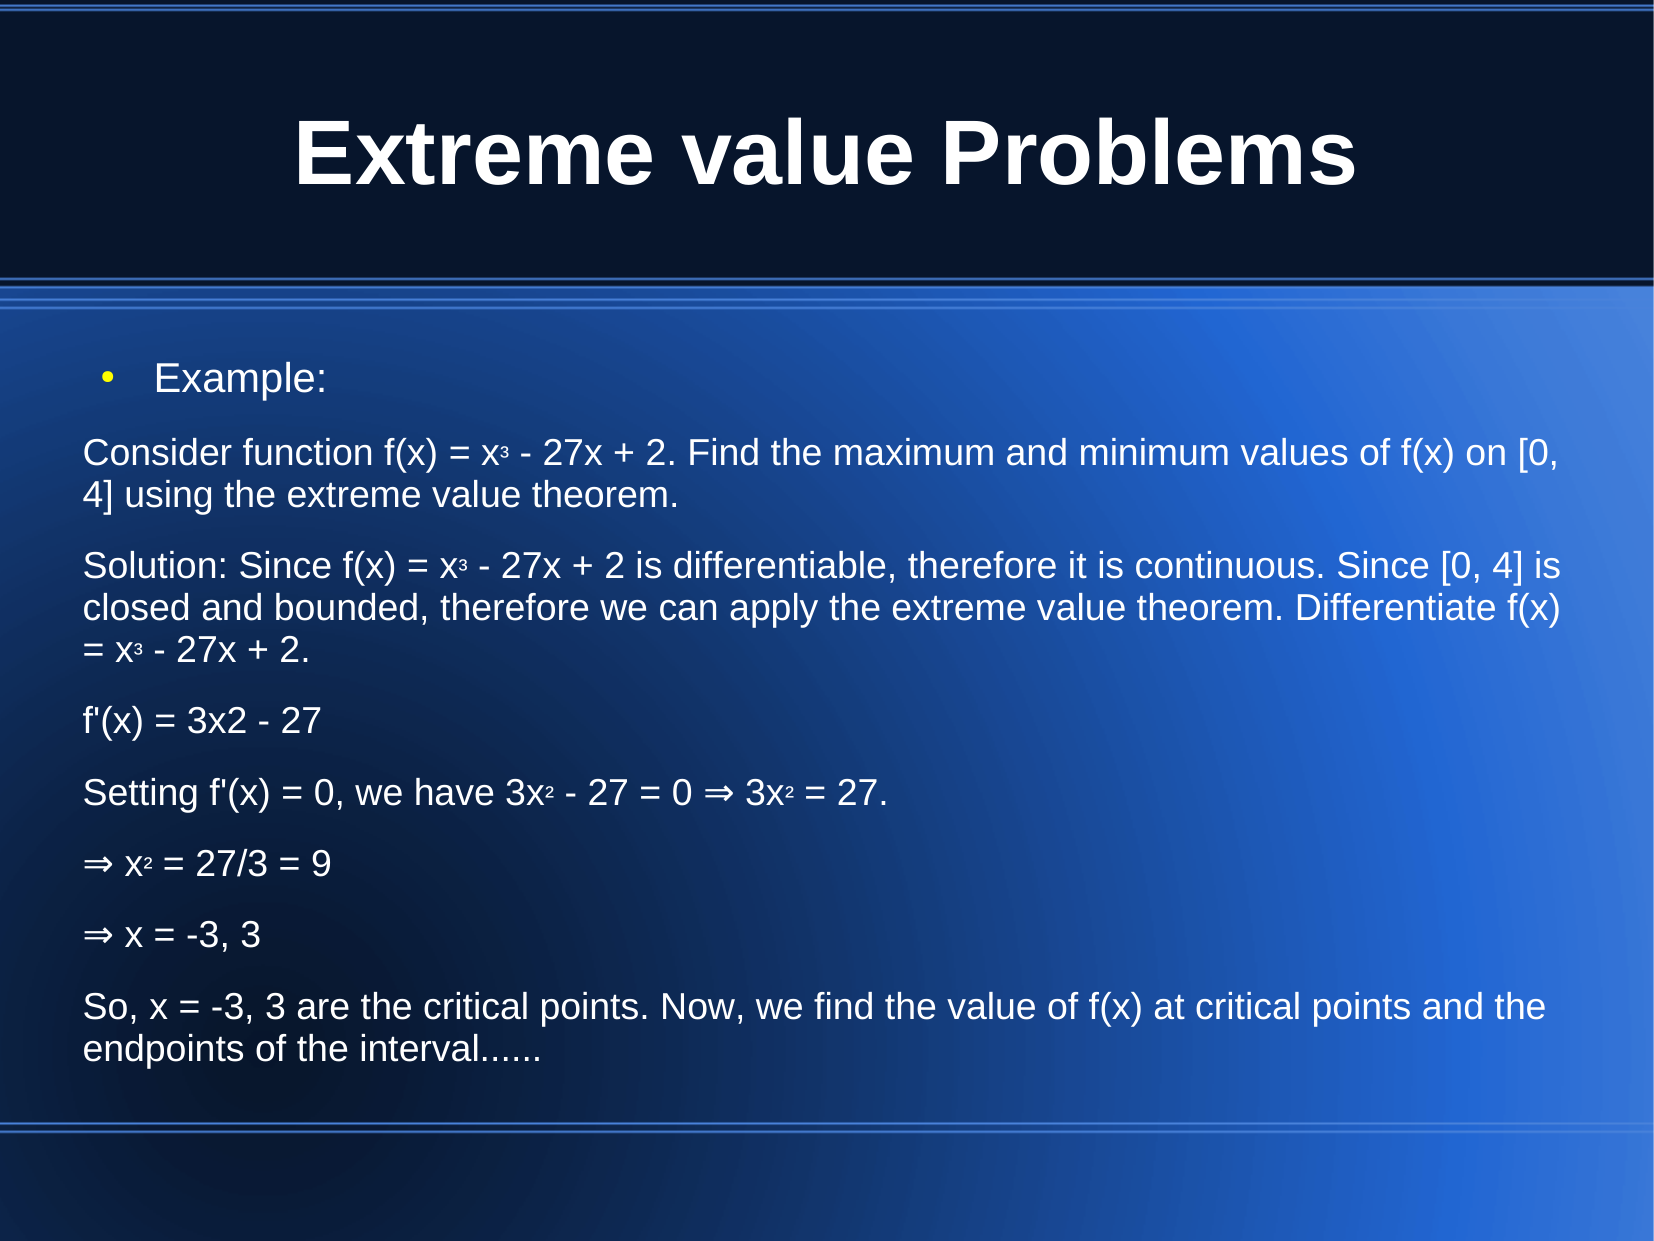

# Extreme value Problems
Example:
Consider function f(x) = x³ - 27x + 2. Find the maximum and minimum values of f(x) on [0, 4] using the extreme value theorem.
Solution: Since f(x) = x³ - 27x + 2 is differentiable, therefore it is continuous. Since [0, 4] is closed and bounded, therefore we can apply the extreme value theorem. Differentiate f(x) = x³ - 27x + 2.
f'(x) = 3x2 - 27
Setting f'(x) = 0, we have 3x² - 27 = 0 ⇒ 3x² = 27.
⇒ x² = 27/3 = 9
⇒ x = -3, 3
So, x = -3, 3 are the critical points. Now, we find the value of f(x) at critical points and the endpoints of the interval......